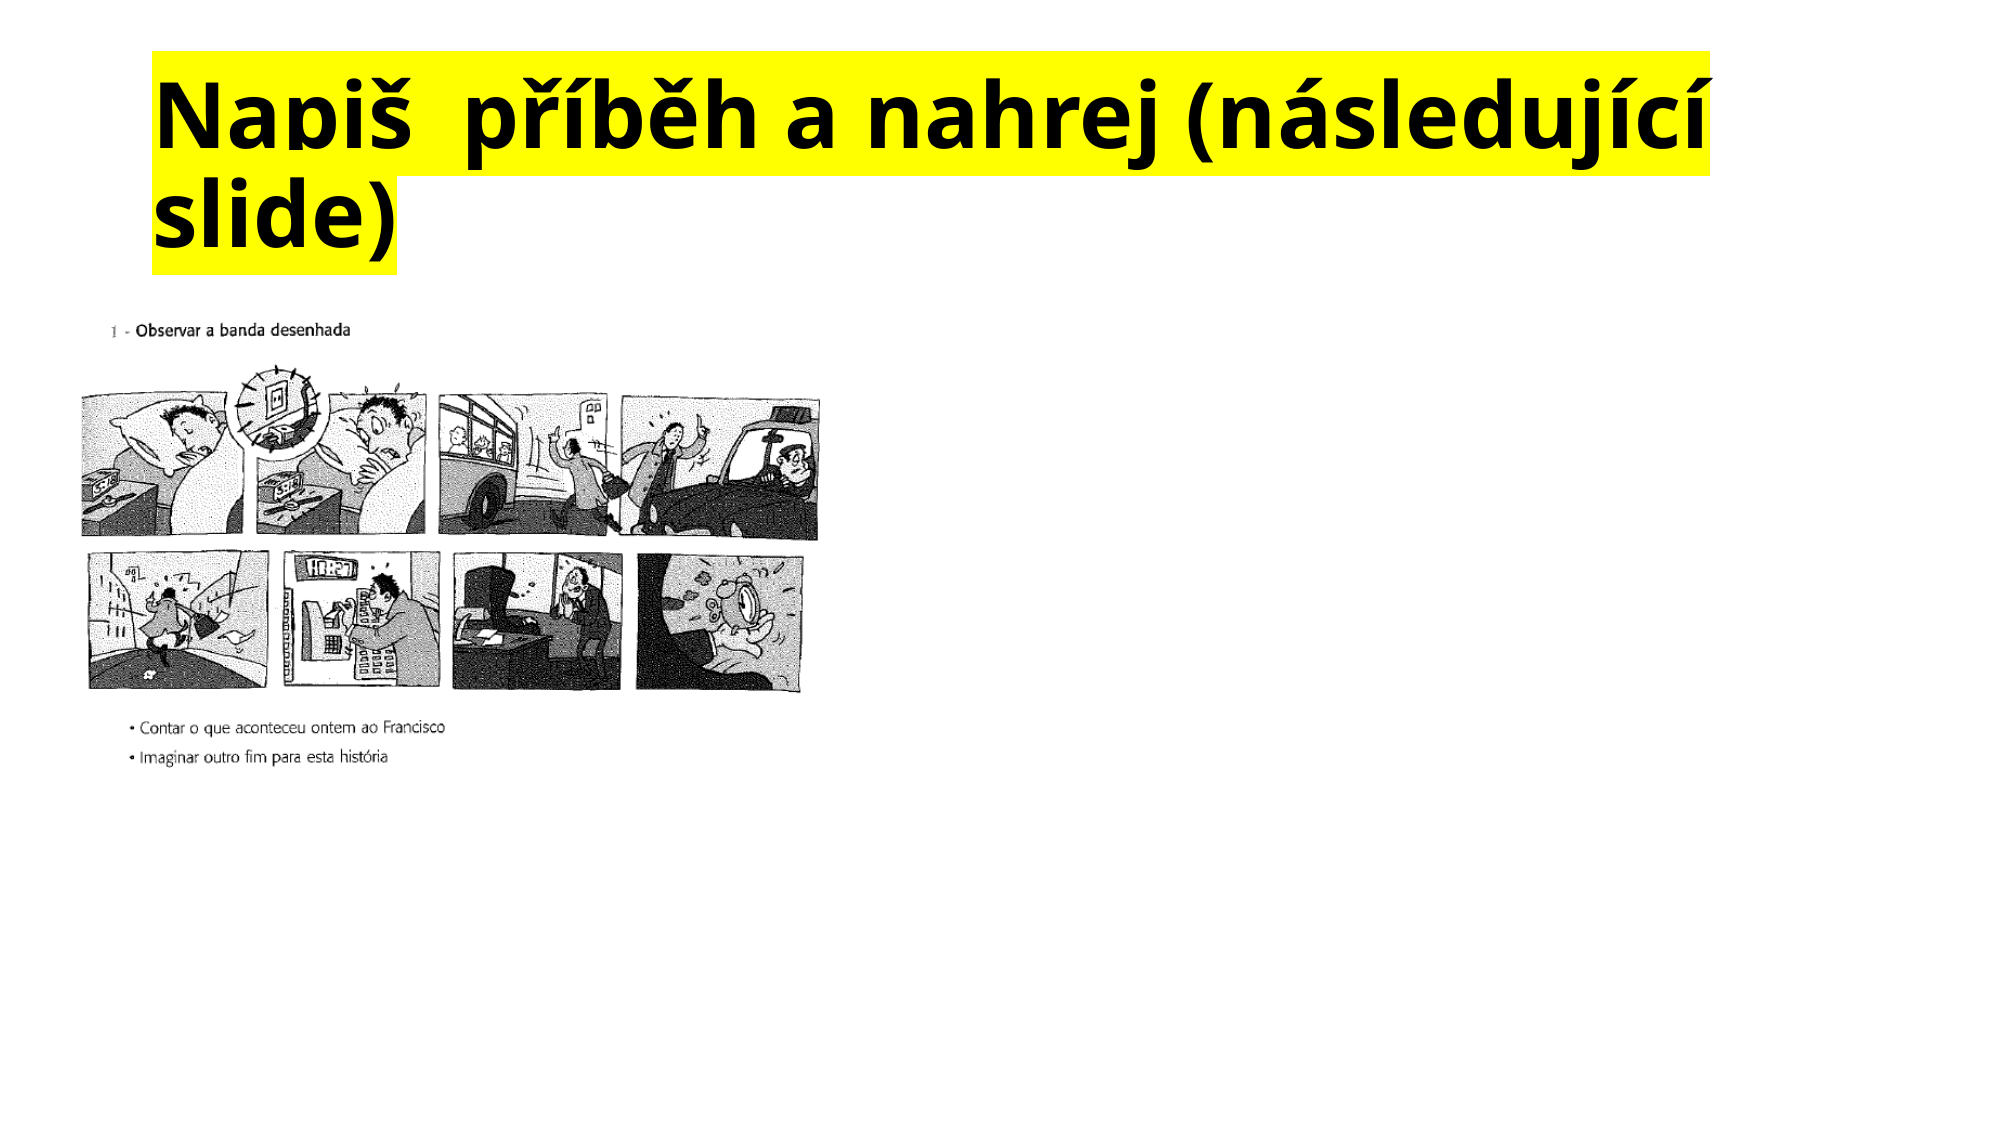

# Napiš příběh a nahrej (následující slide)